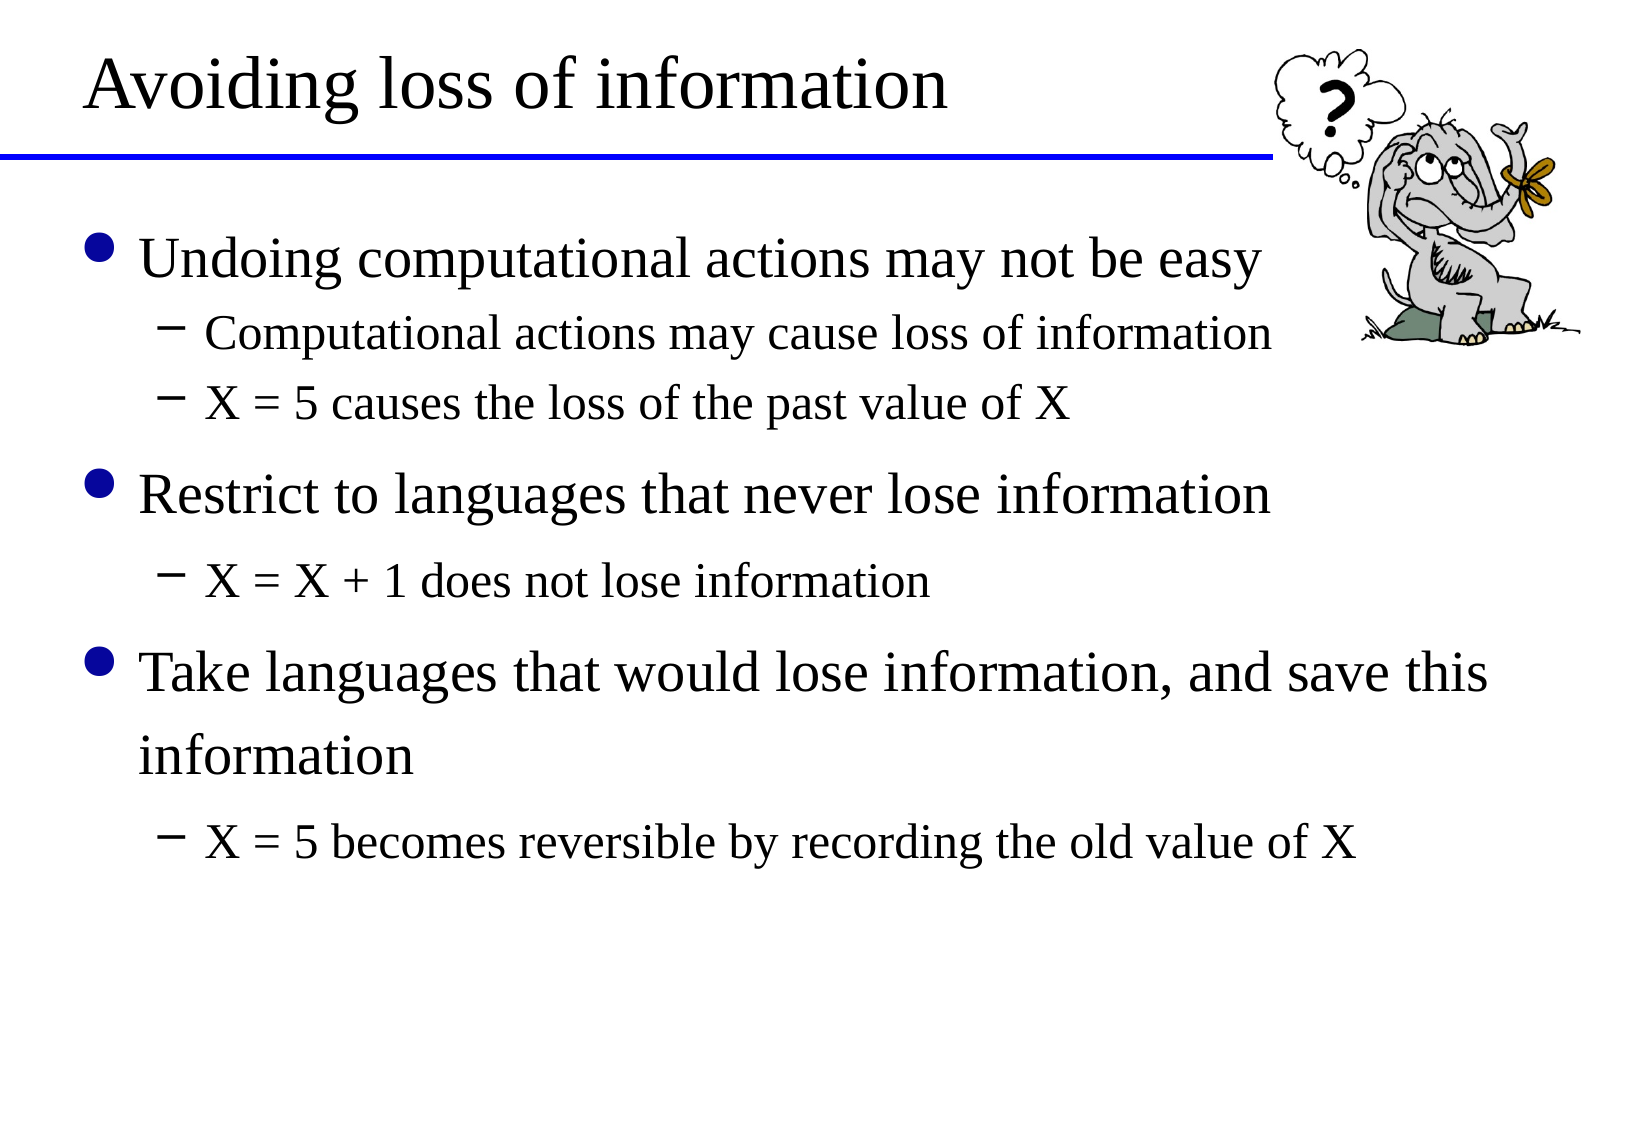

# Avoiding loss of information
Undoing computational actions may not be easy
Computational actions may cause loss of information
X = 5 causes the loss of the past value of X
Restrict to languages that never lose information
X = X + 1 does not lose information
Take languages that would lose information, and save this information
X = 5 becomes reversible by recording the old value of X